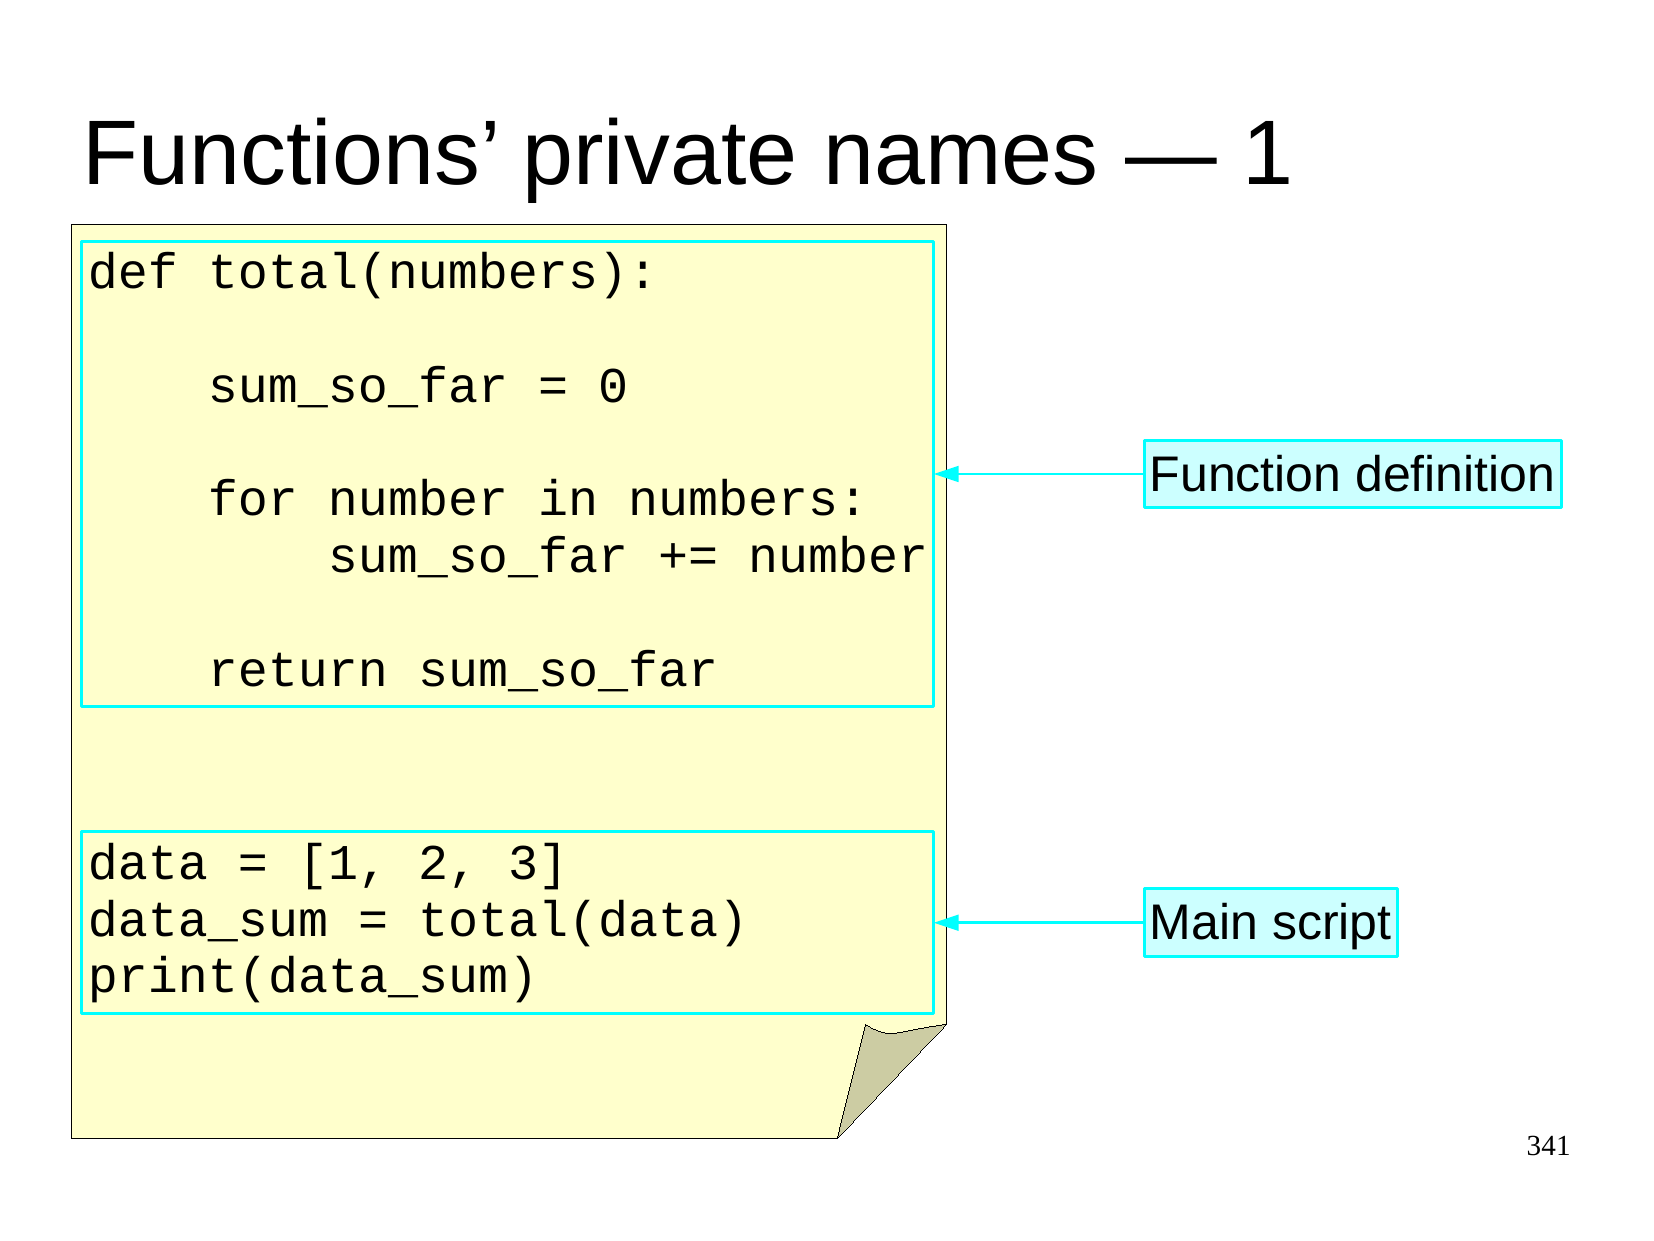

# Functions’ private names ― 1
def total(numbers):
 sum_so_far = 0
 for number in numbers:
 sum_so_far += number
 return sum_so_far
Function definition
data = [1, 2, 3]
data_sum = total(data)
print(data_sum)
Main script
341